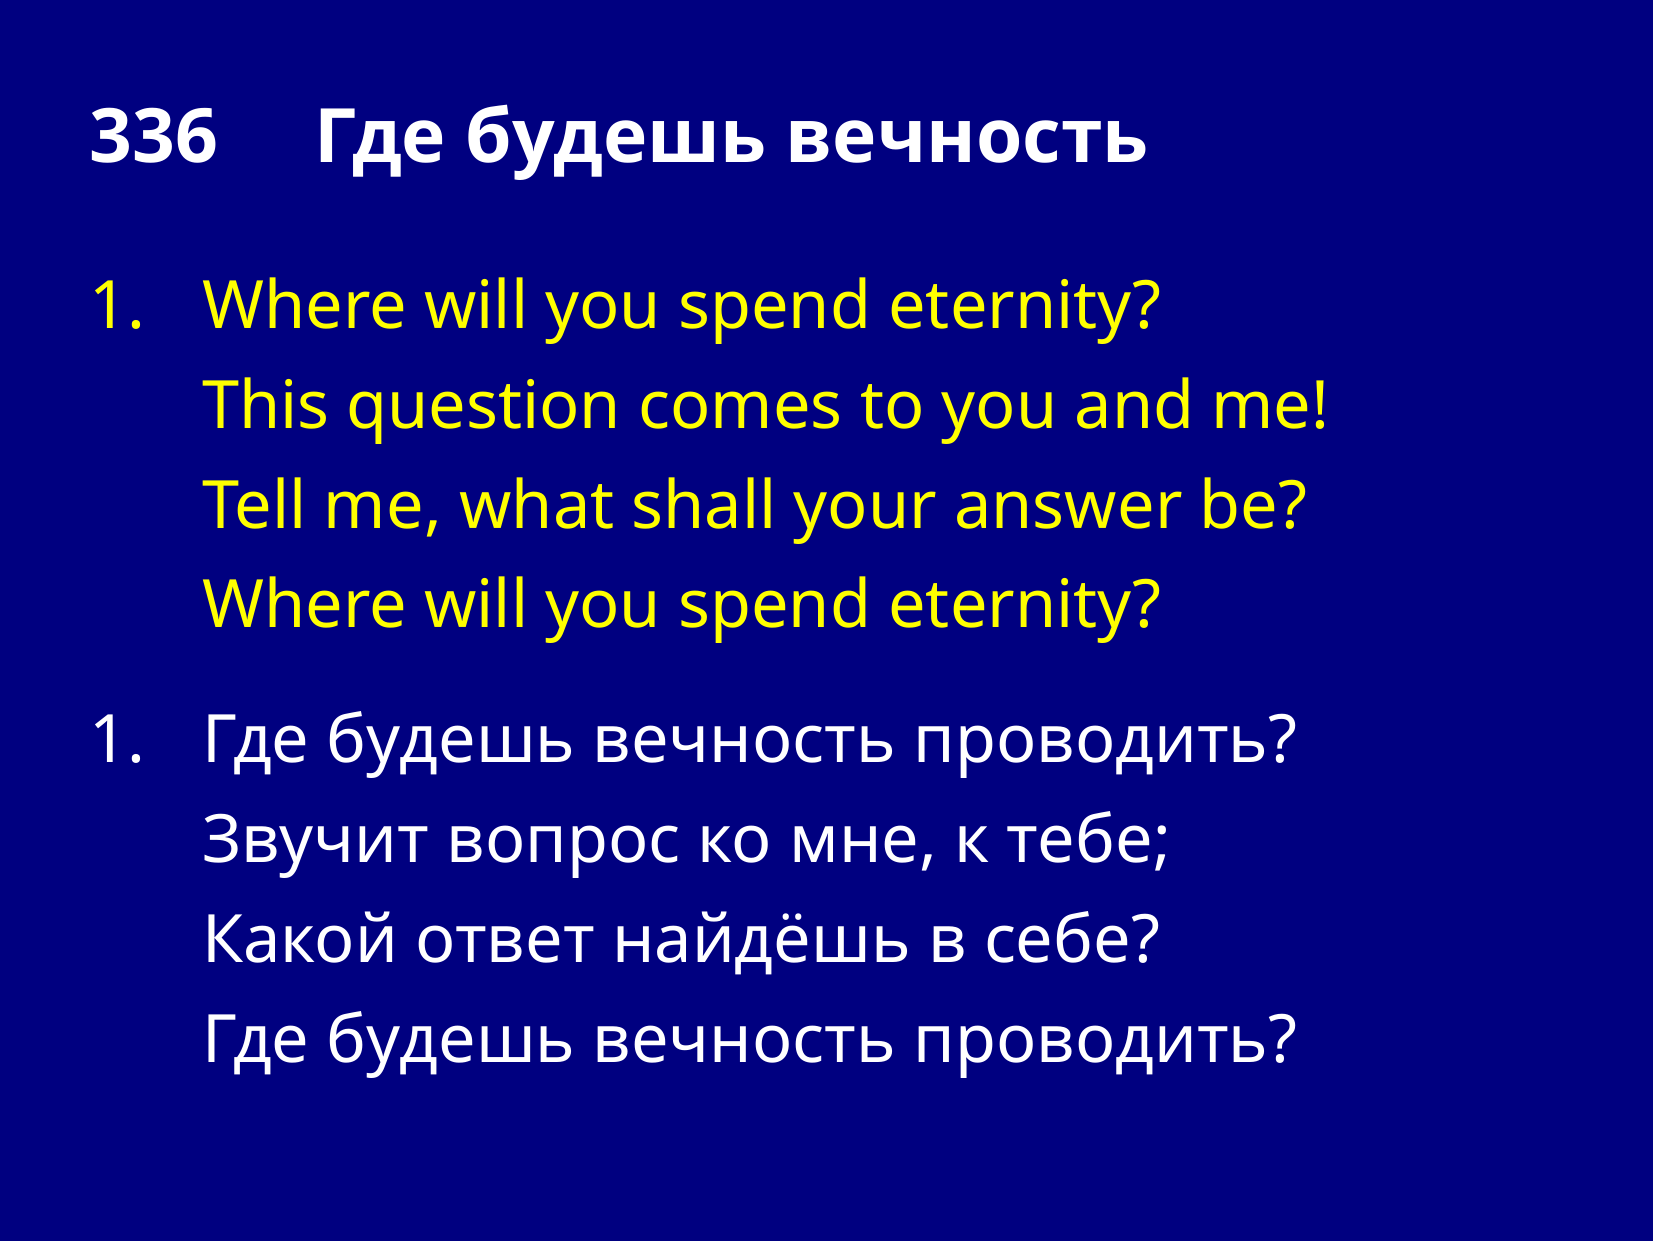

336	Где будешь вечность
1.	Where will you spend eternity?
	This question comes to you and me!
	Tell me, what shall your answer be?
	Where will you spend eternity?
1.	Где будешь вечность проводить?
	Звучит вопрос ко мне, к тебе;
	Какой ответ найдёшь в себе?
	Где будешь вечность проводить?